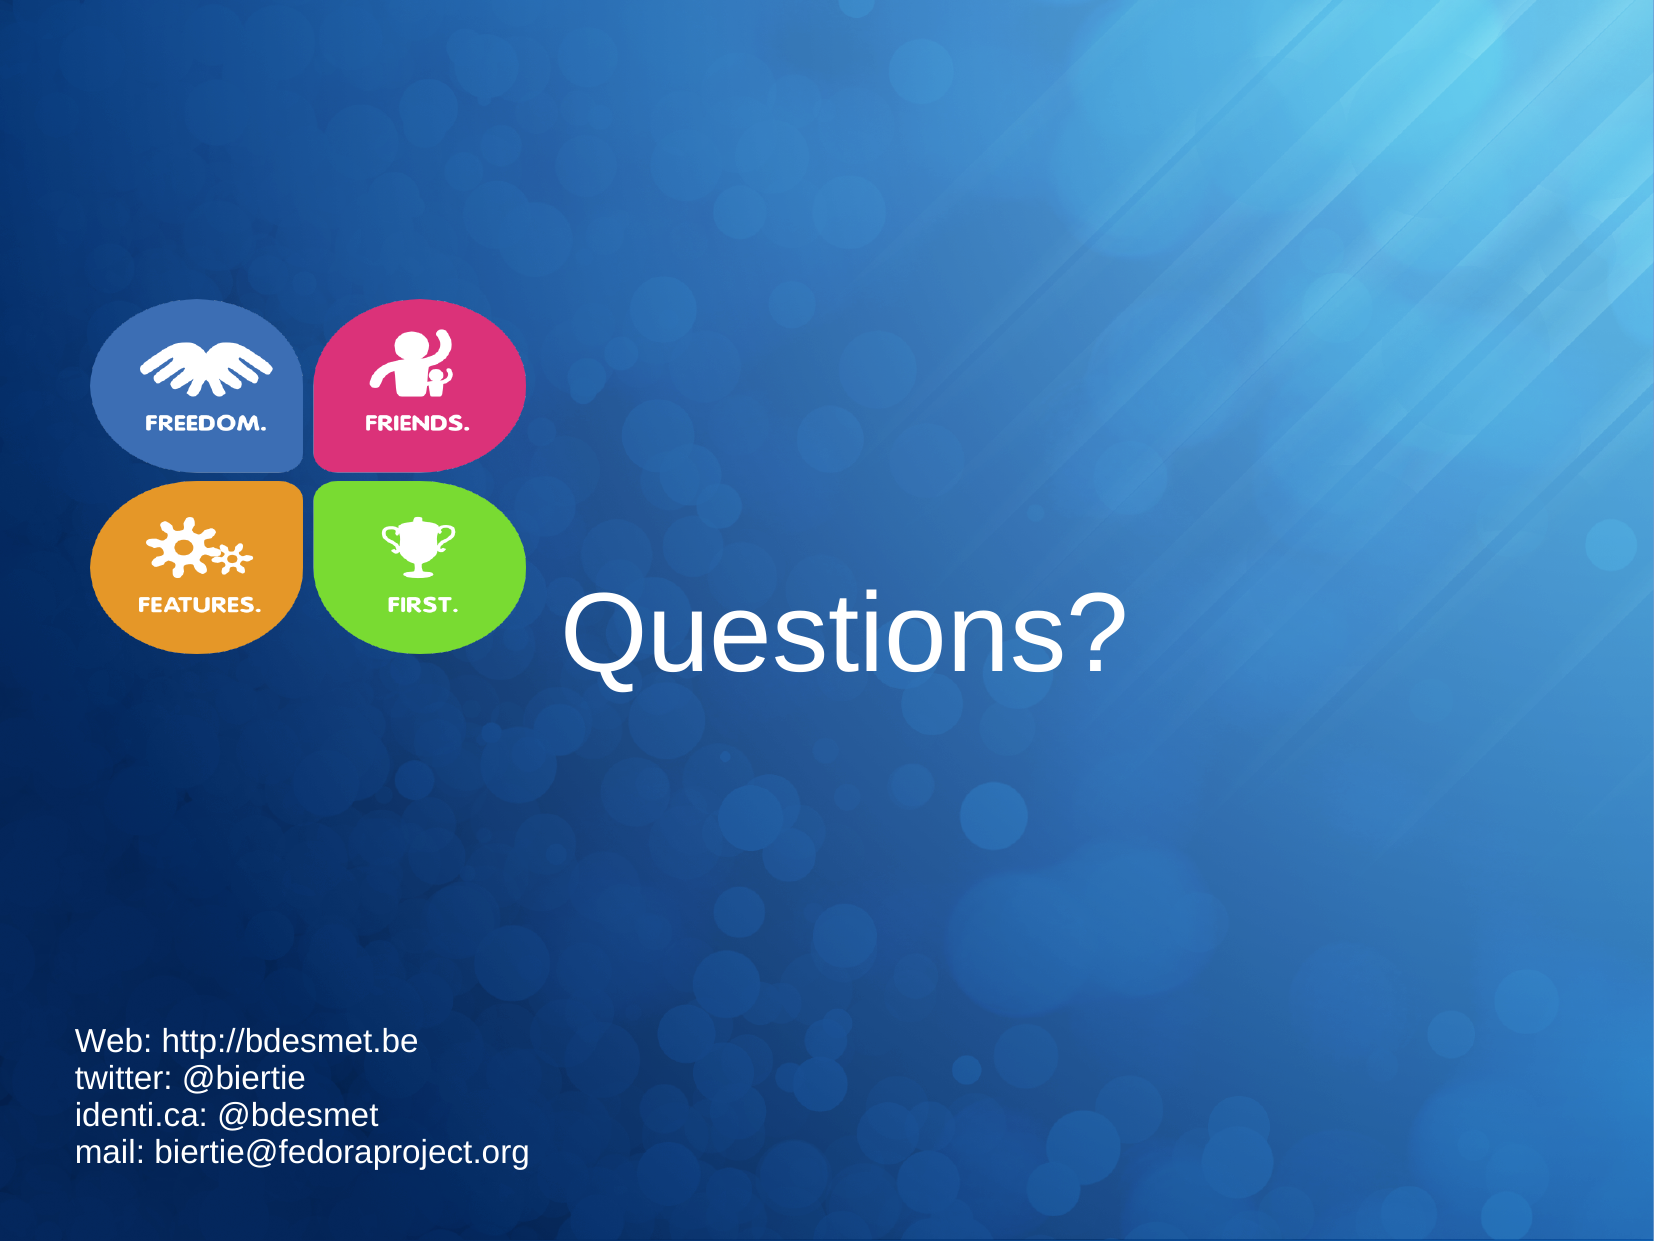

# Questions?
Web: http://bdesmet.be
twitter: @biertie
identi.ca: @bdesmet
mail: biertie@fedoraproject.org